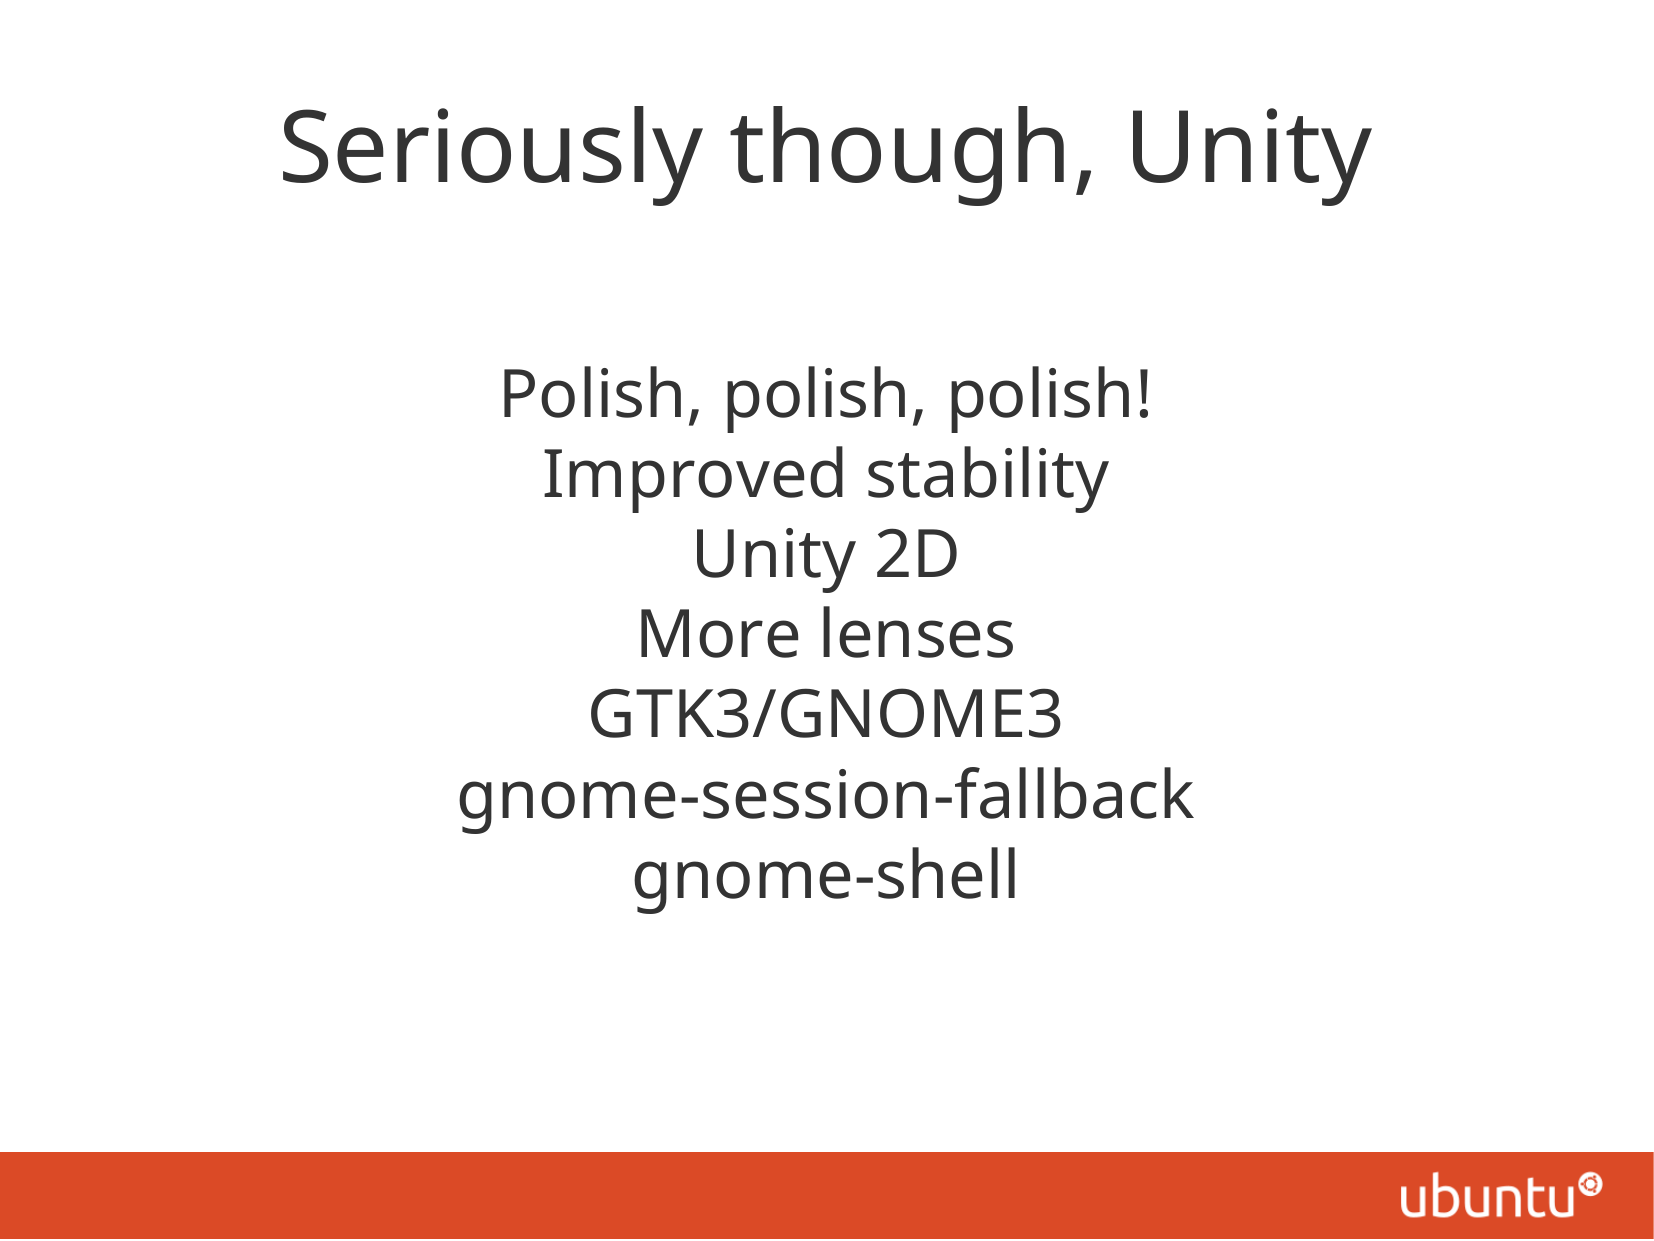

# Seriously though, Unity
Polish, polish, polish!
Improved stability
Unity 2D
More lenses
GTK3/GNOME3
gnome-session-fallback
gnome-shell